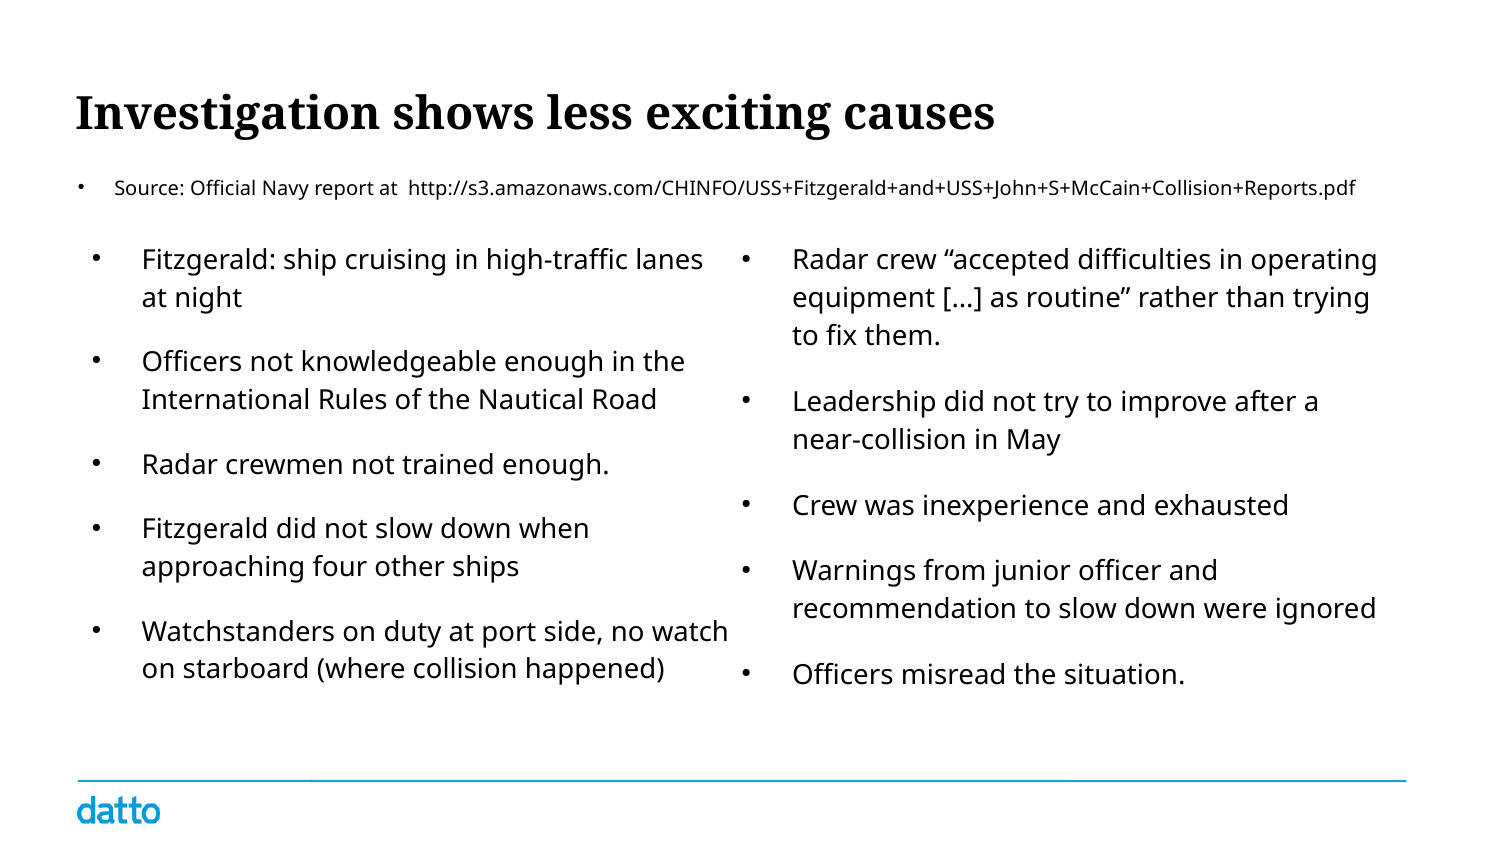

# Investigation shows less exciting causes
Source: Official Navy report at http://s3.amazonaws.com/CHINFO/USS+Fitzgerald+and+USS+John+S+McCain+Collision+Reports.pdf
Fitzgerald: ship cruising in high-traffic lanes at night
Officers not knowledgeable enough in the International Rules of the Nautical Road
Radar crewmen not trained enough.
Fitzgerald did not slow down when approaching four other ships
Watchstanders on duty at port side, no watch on starboard (where collision happened)
Radar crew “accepted difficulties in operating equipment […] as routine” rather than trying to fix them.
Leadership did not try to improve after a near-collision in May
Crew was inexperience and exhausted
Warnings from junior officer and recommendation to slow down were ignored
Officers misread the situation.